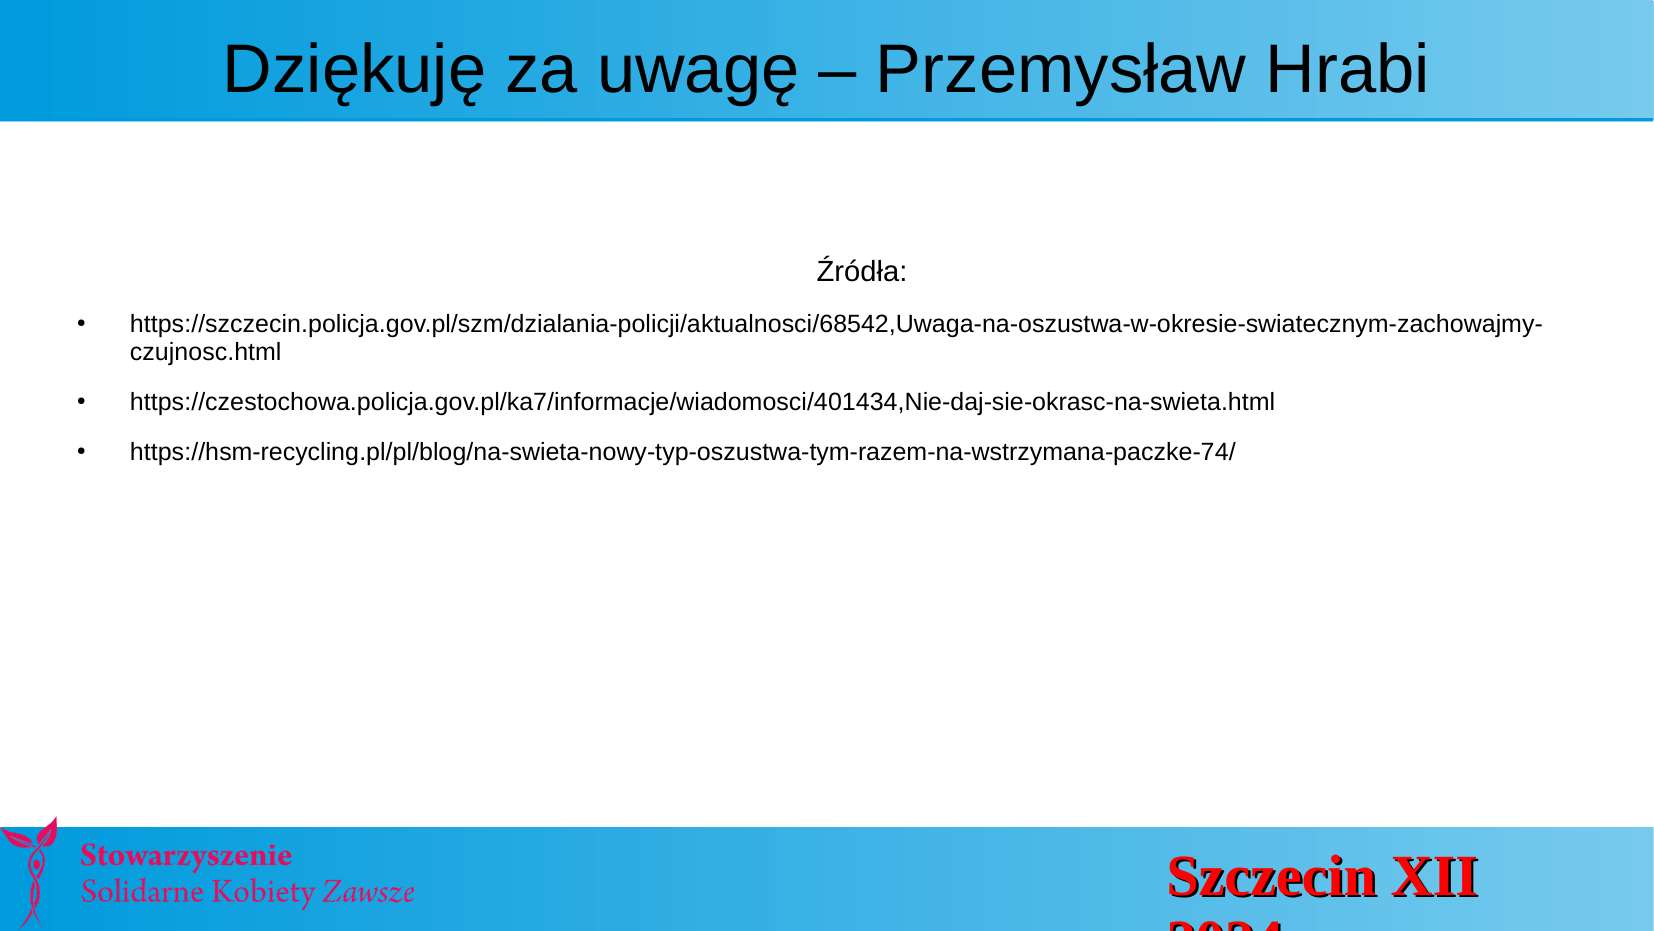

# Dziękuję za uwagę – Przemysław Hrabi
Źródła:
https://szczecin.policja.gov.pl/szm/dzialania-policji/aktualnosci/68542,Uwaga-na-oszustwa-w-okresie-swiatecznym-zachowajmy-czujnosc.html
https://czestochowa.policja.gov.pl/ka7/informacje/wiadomosci/401434,Nie-daj-sie-okrasc-na-swieta.html
https://hsm-recycling.pl/pl/blog/na-swieta-nowy-typ-oszustwa-tym-razem-na-wstrzymana-paczke-74/
Szczecin XII 2024
15